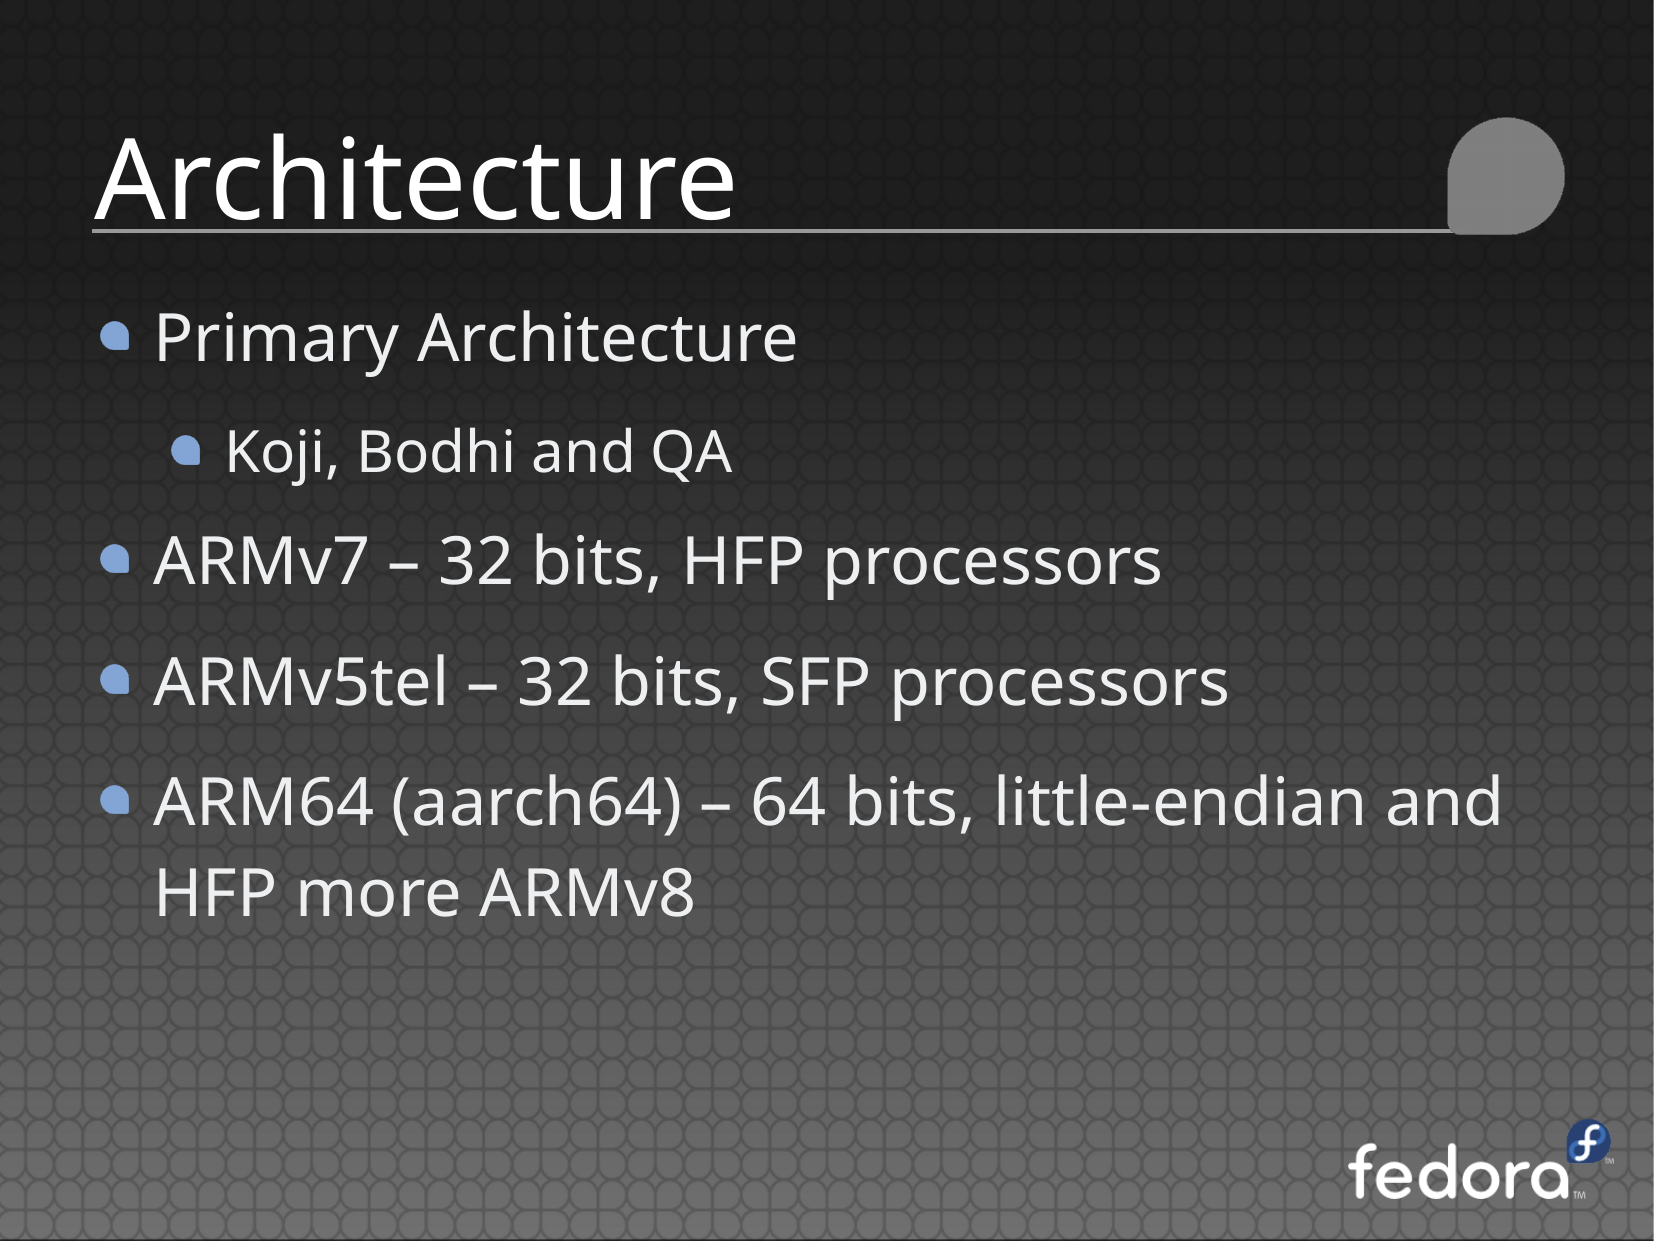

Architecture
# Primary Architecture
Koji, Bodhi and QA
ARMv7 – 32 bits, HFP processors
ARMv5tel – 32 bits, SFP processors
ARM64 (aarch64) – 64 bits, little-endian and HFP more ARMv8